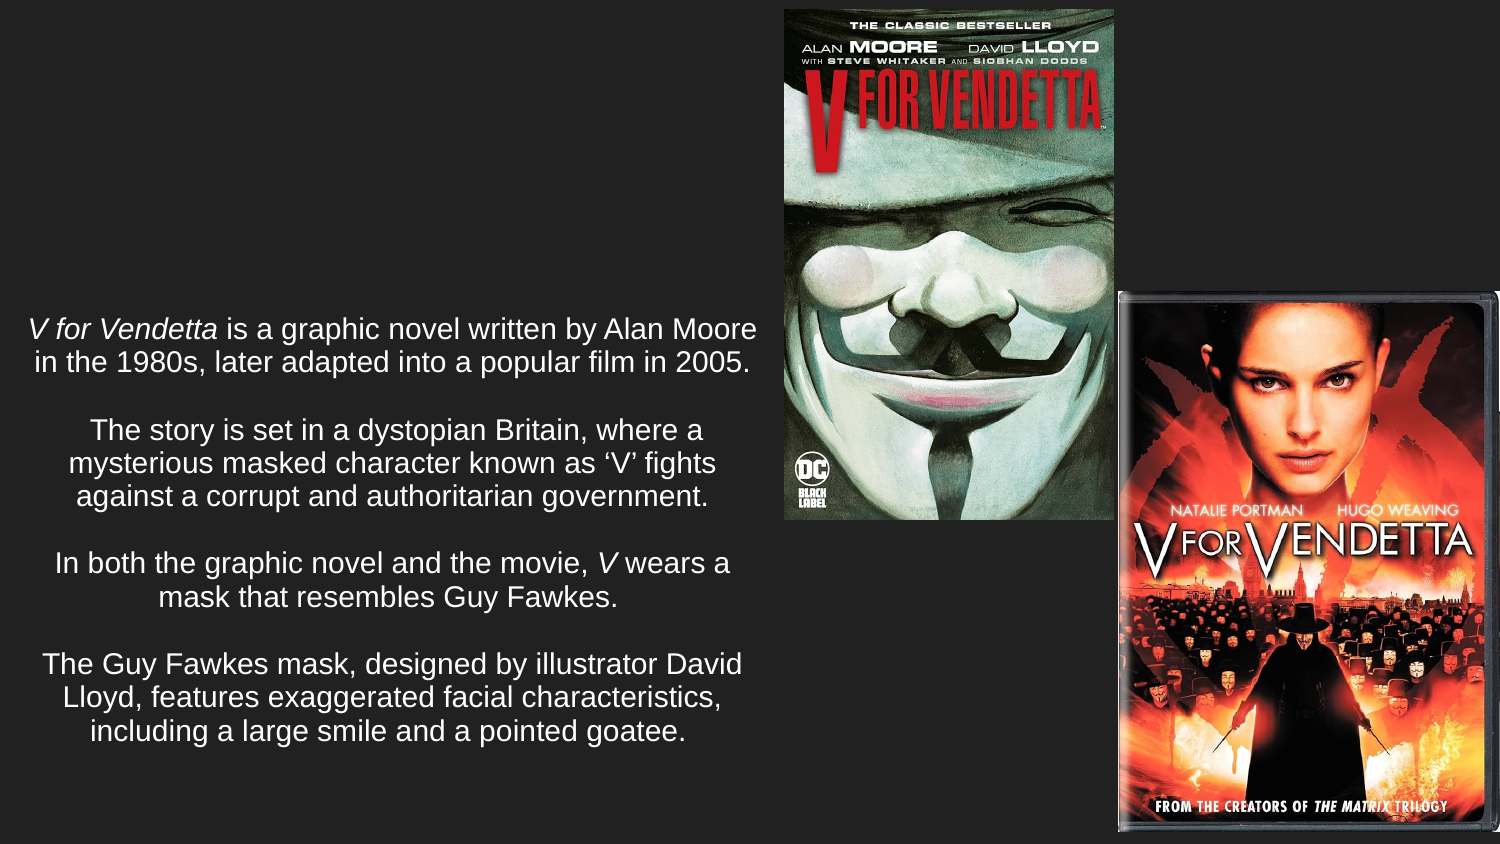

# V for Vendetta is a graphic novel written by Alan Moore in the 1980s, later adapted into a popular film in 2005.
 The story is set in a dystopian Britain, where a mysterious masked character known as ‘V’ fights against a corrupt and authoritarian government.
In both the graphic novel and the movie, V wears a mask that resembles Guy Fawkes.
The Guy Fawkes mask, designed by illustrator David Lloyd, features exaggerated facial characteristics, including a large smile and a pointed goatee.